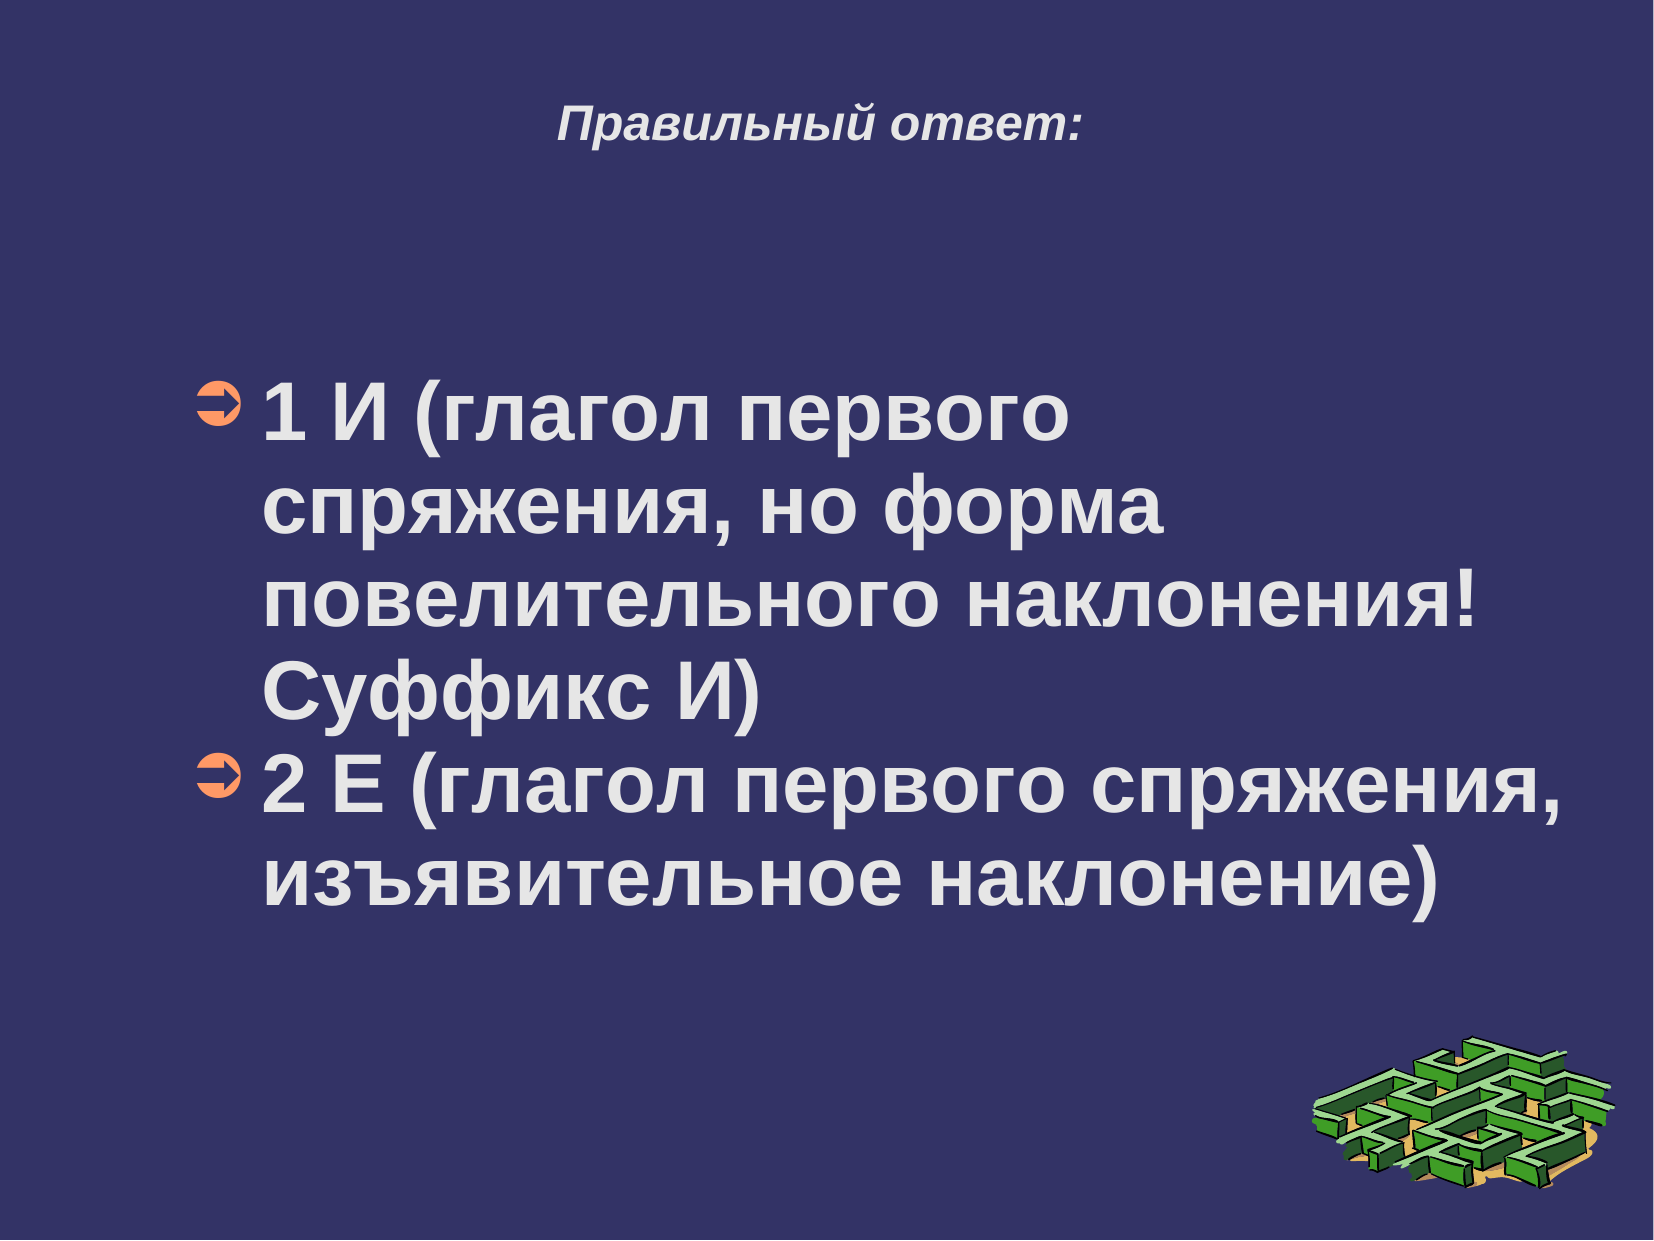

# Правильный ответ:
1 И (глагол первого спряжения, но форма повелительного наклонения! Суффикс И)
2 Е (глагол первого спряжения, изъявительное наклонение)